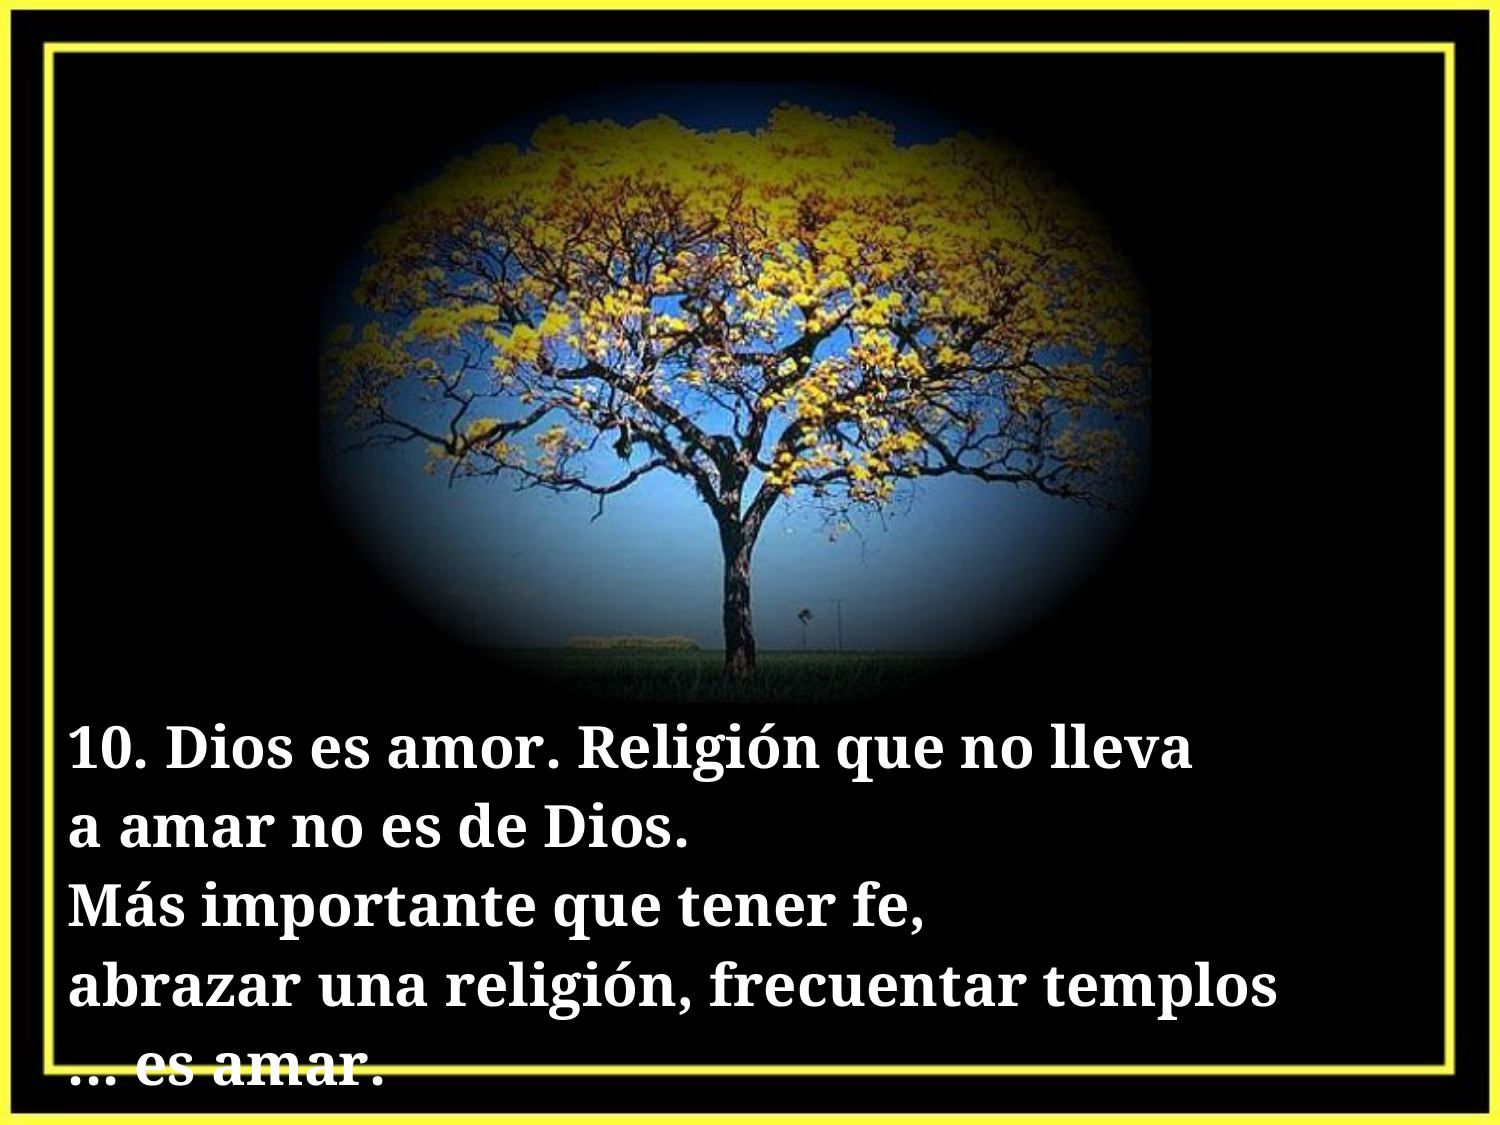

10. Dios es amor. Religión que no lleva
a amar no es de Dios.
Más importante que tener fe,
abrazar una religión, frecuentar templos
... es amar.